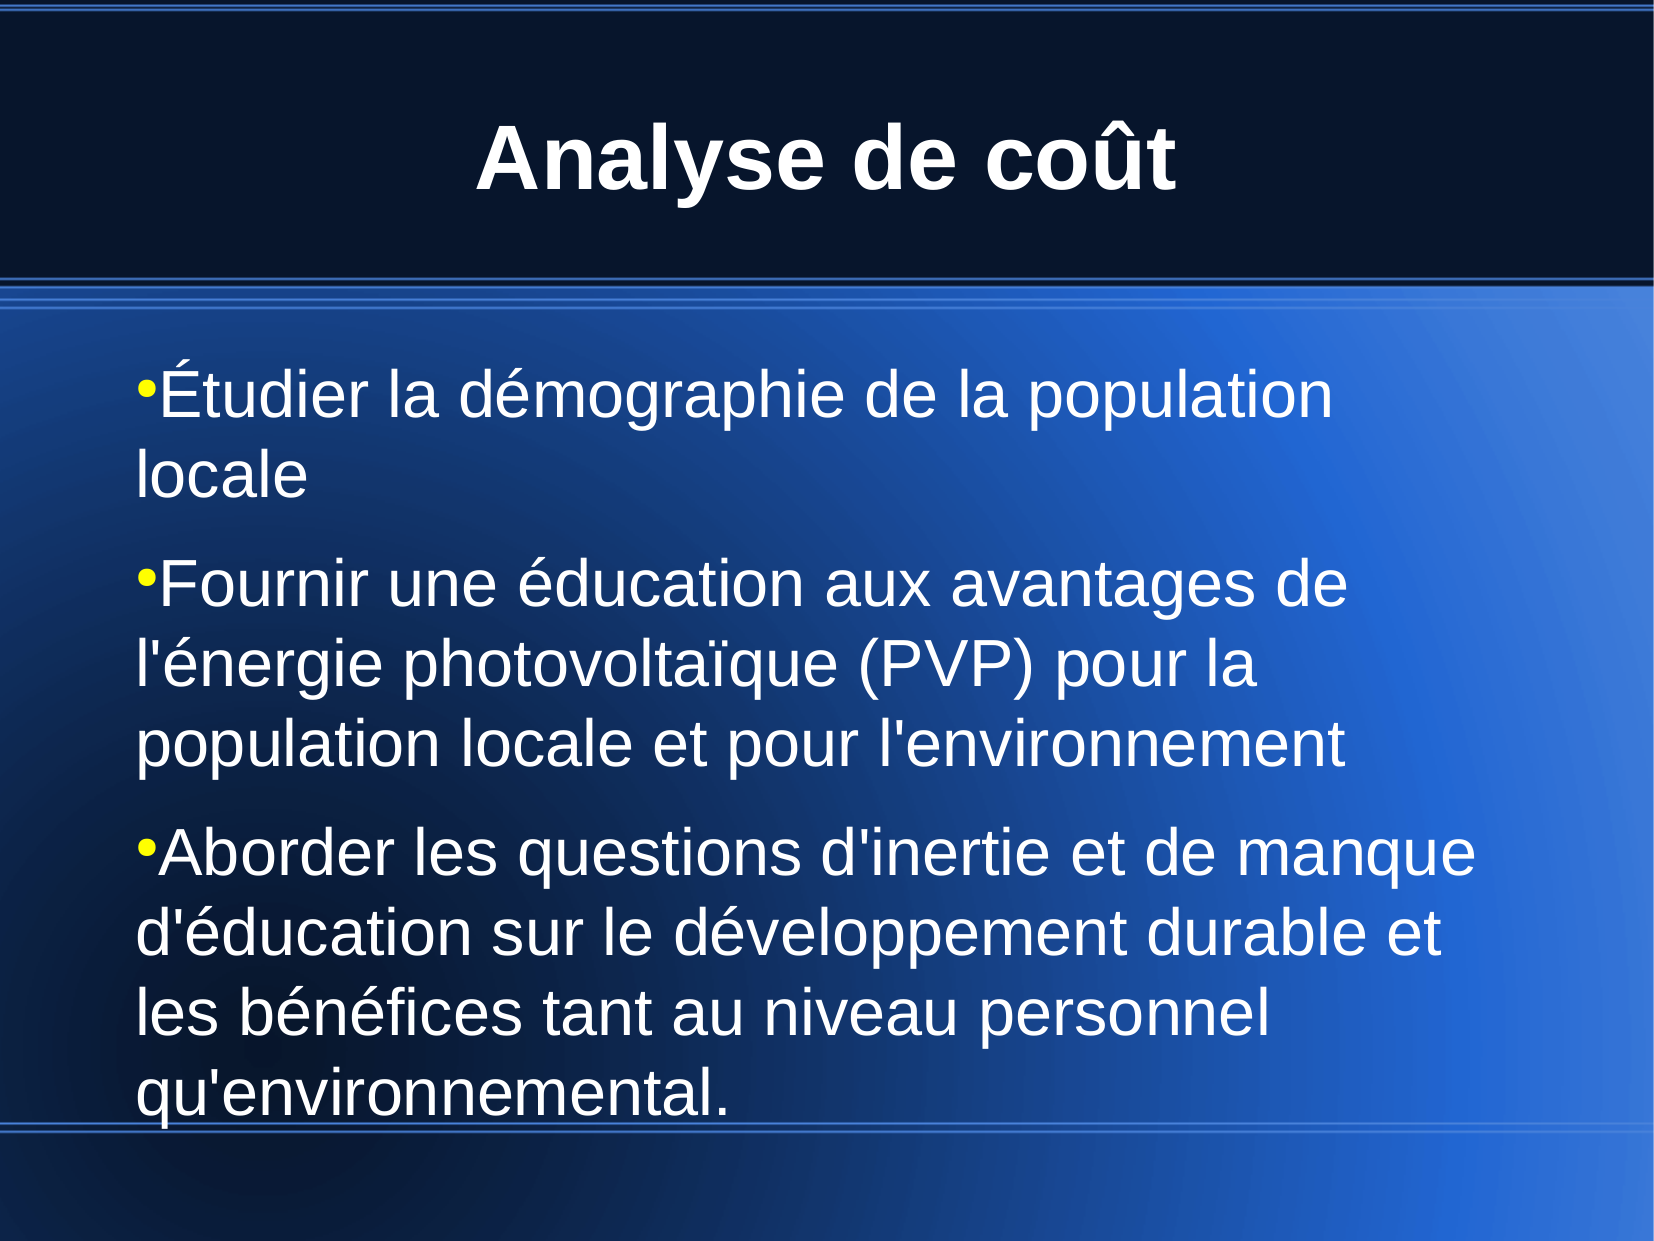

# Analyse de coût
Étudier la démographie de la population locale
Fournir une éducation aux avantages de l'énergie photovoltaïque (PVP) pour la population locale et pour l'environnement
Aborder les questions d'inertie et de manque d'éducation sur le développement durable et les bénéfices tant au niveau personnel qu'environnemental.